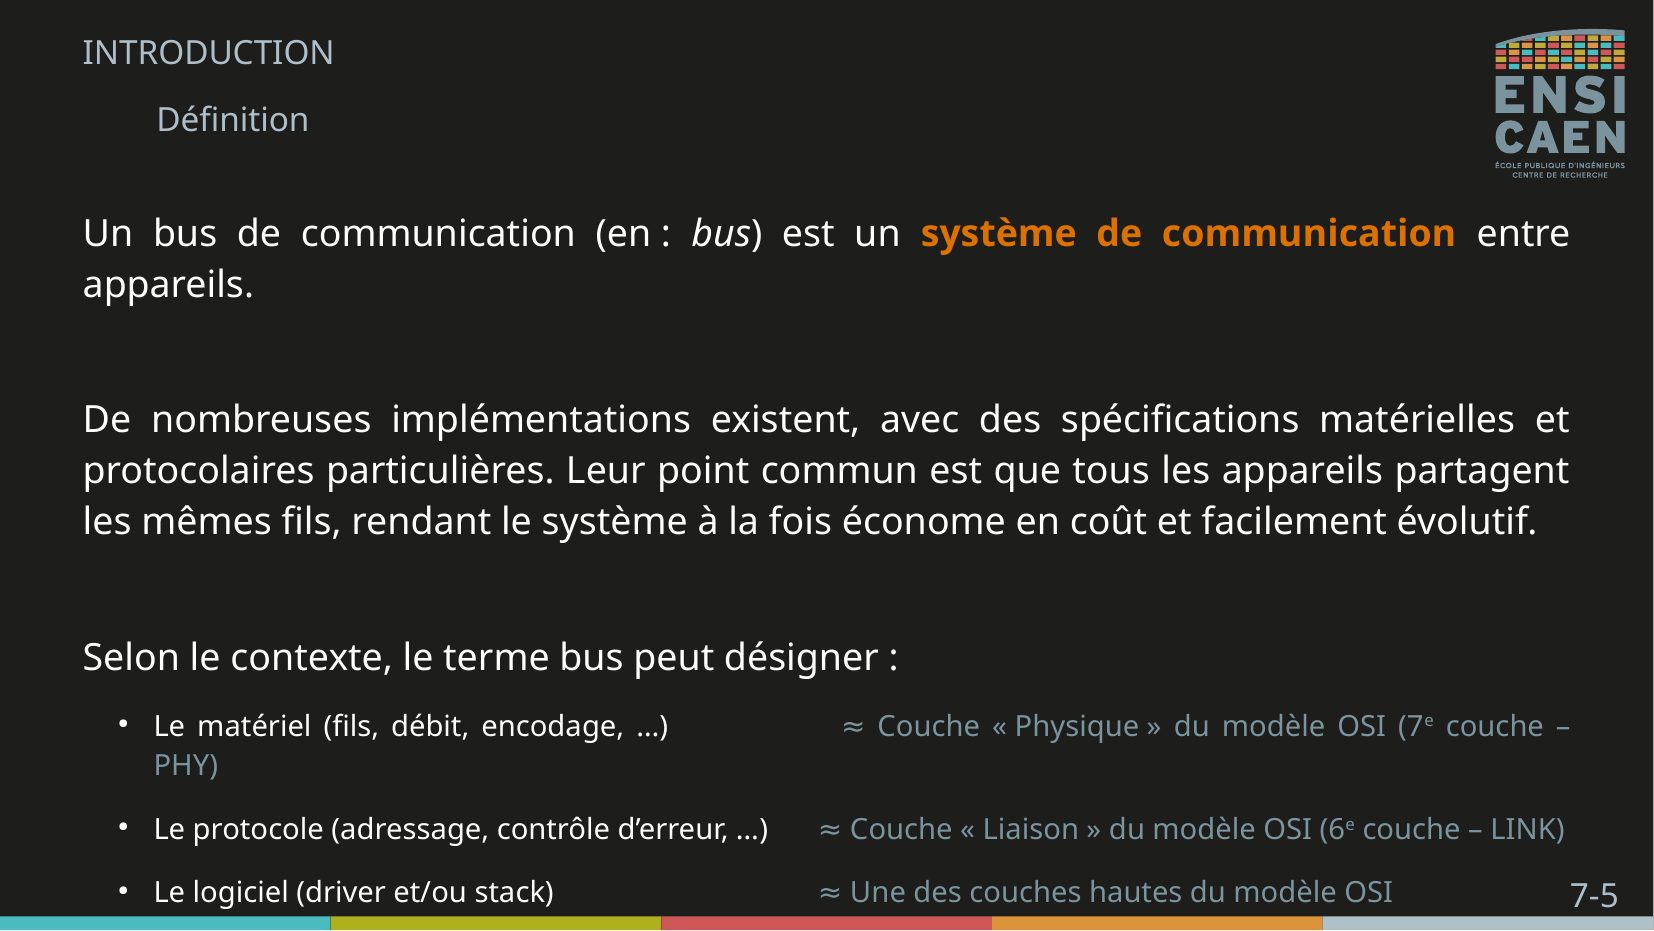

# INTRODUCTION Définition
Un bus de communication (en : bus) est un système de communication entre appareils.
De nombreuses implémentations existent, avec des spécifications matérielles et protocolaires particulières. Leur point commun est que tous les appareils partagent les mêmes fils, rendant le système à la fois économe en coût et facilement évolutif.
Selon le contexte, le terme bus peut désigner :
Le matériel (fils, débit, encodage, …)			≈ Couche « Physique » du modèle OSI (7e couche – PHY)
Le protocole (adressage, contrôle d’erreur, …)	≈ Couche « Liaison » du modèle OSI (6e couche – LINK)
Le logiciel (driver et/ou stack)				≈ Une des couches hautes du modèle OSI